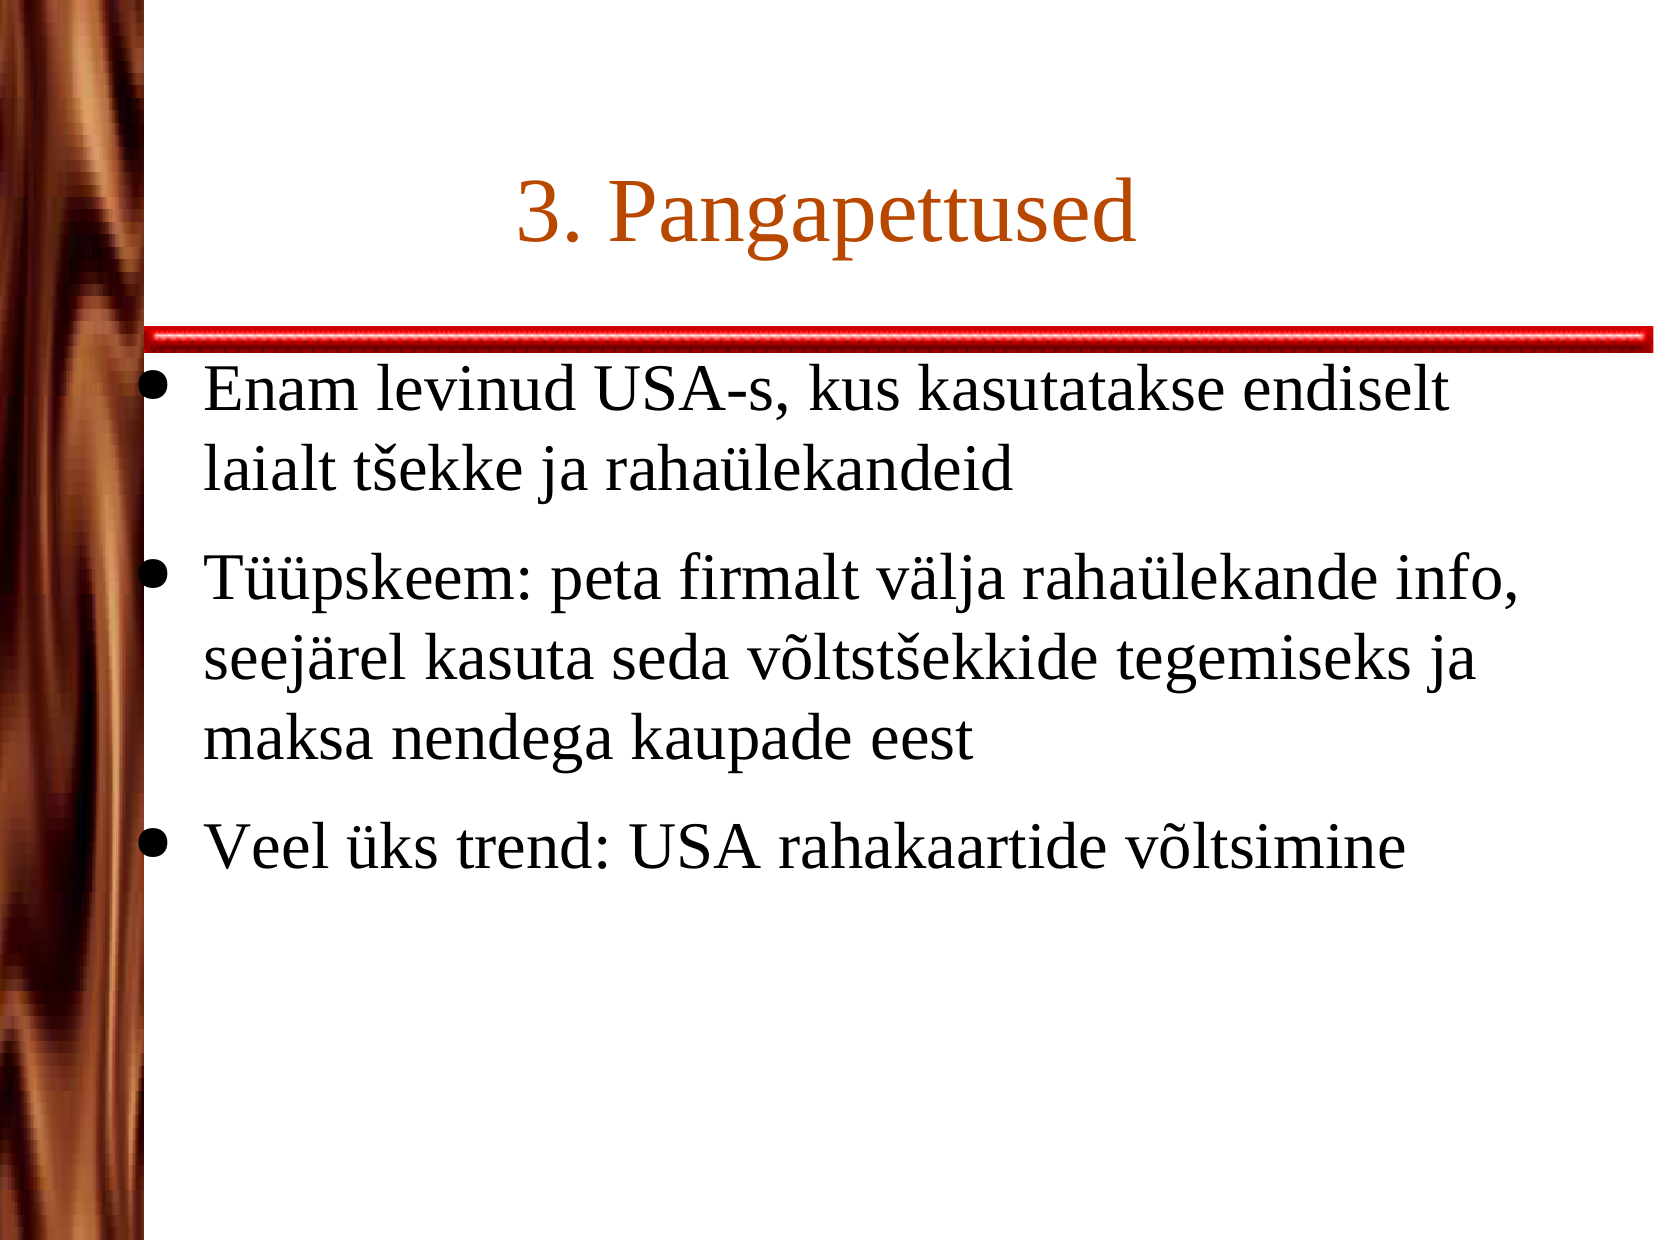

# 3. Pangapettused
Enam levinud USA-s, kus kasutatakse endiselt laialt tšekke ja rahaülekandeid
Tüüpskeem: peta firmalt välja rahaülekande info, seejärel kasuta seda võltstšekkide tegemiseks ja maksa nendega kaupade eest
Veel üks trend: USA rahakaartide võltsimine